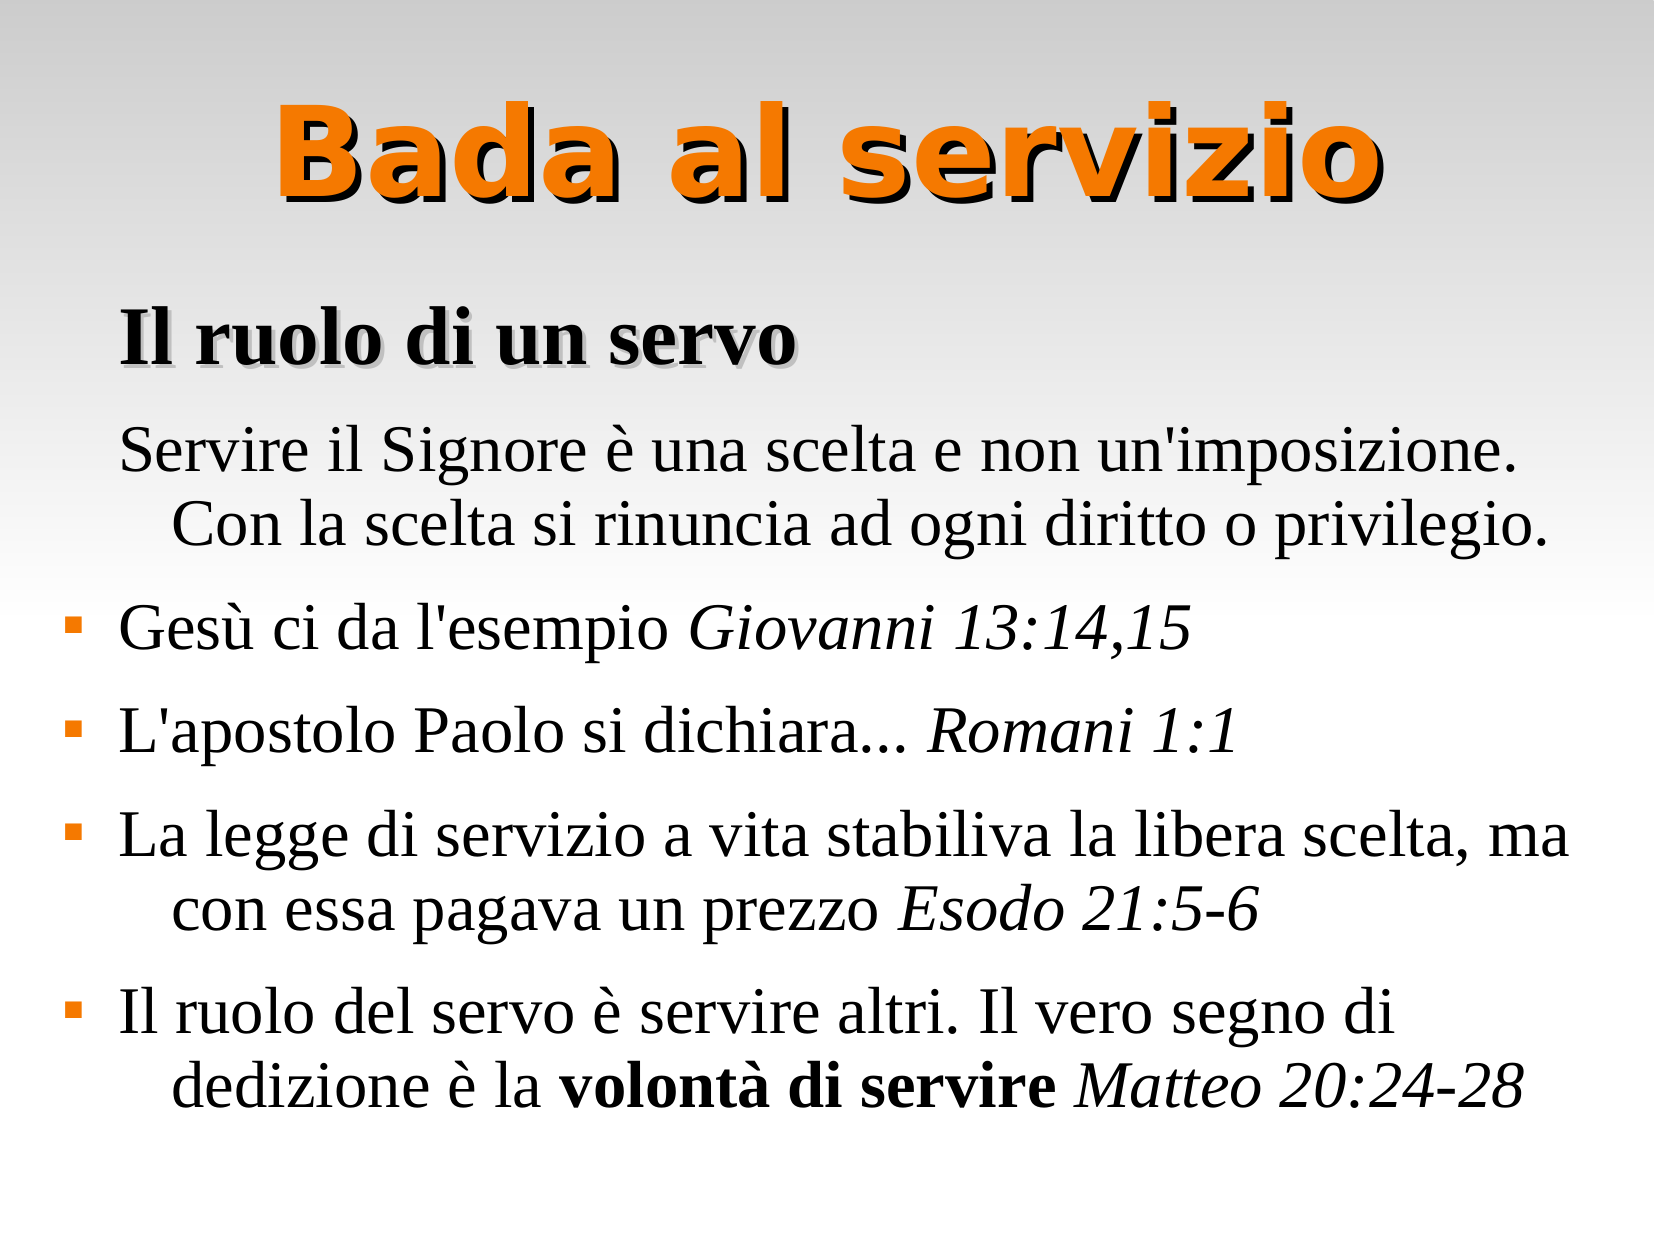

# Bada al servizio
Il ruolo di un servo
Servire il Signore è una scelta e non un'imposizione. Con la scelta si rinuncia ad ogni diritto o privilegio.
Gesù ci da l'esempio Giovanni 13:14,15
L'apostolo Paolo si dichiara... Romani 1:1
La legge di servizio a vita stabiliva la libera scelta, ma con essa pagava un prezzo Esodo 21:5-6
Il ruolo del servo è servire altri. Il vero segno di dedizione è la volontà di servire Matteo 20:24-28